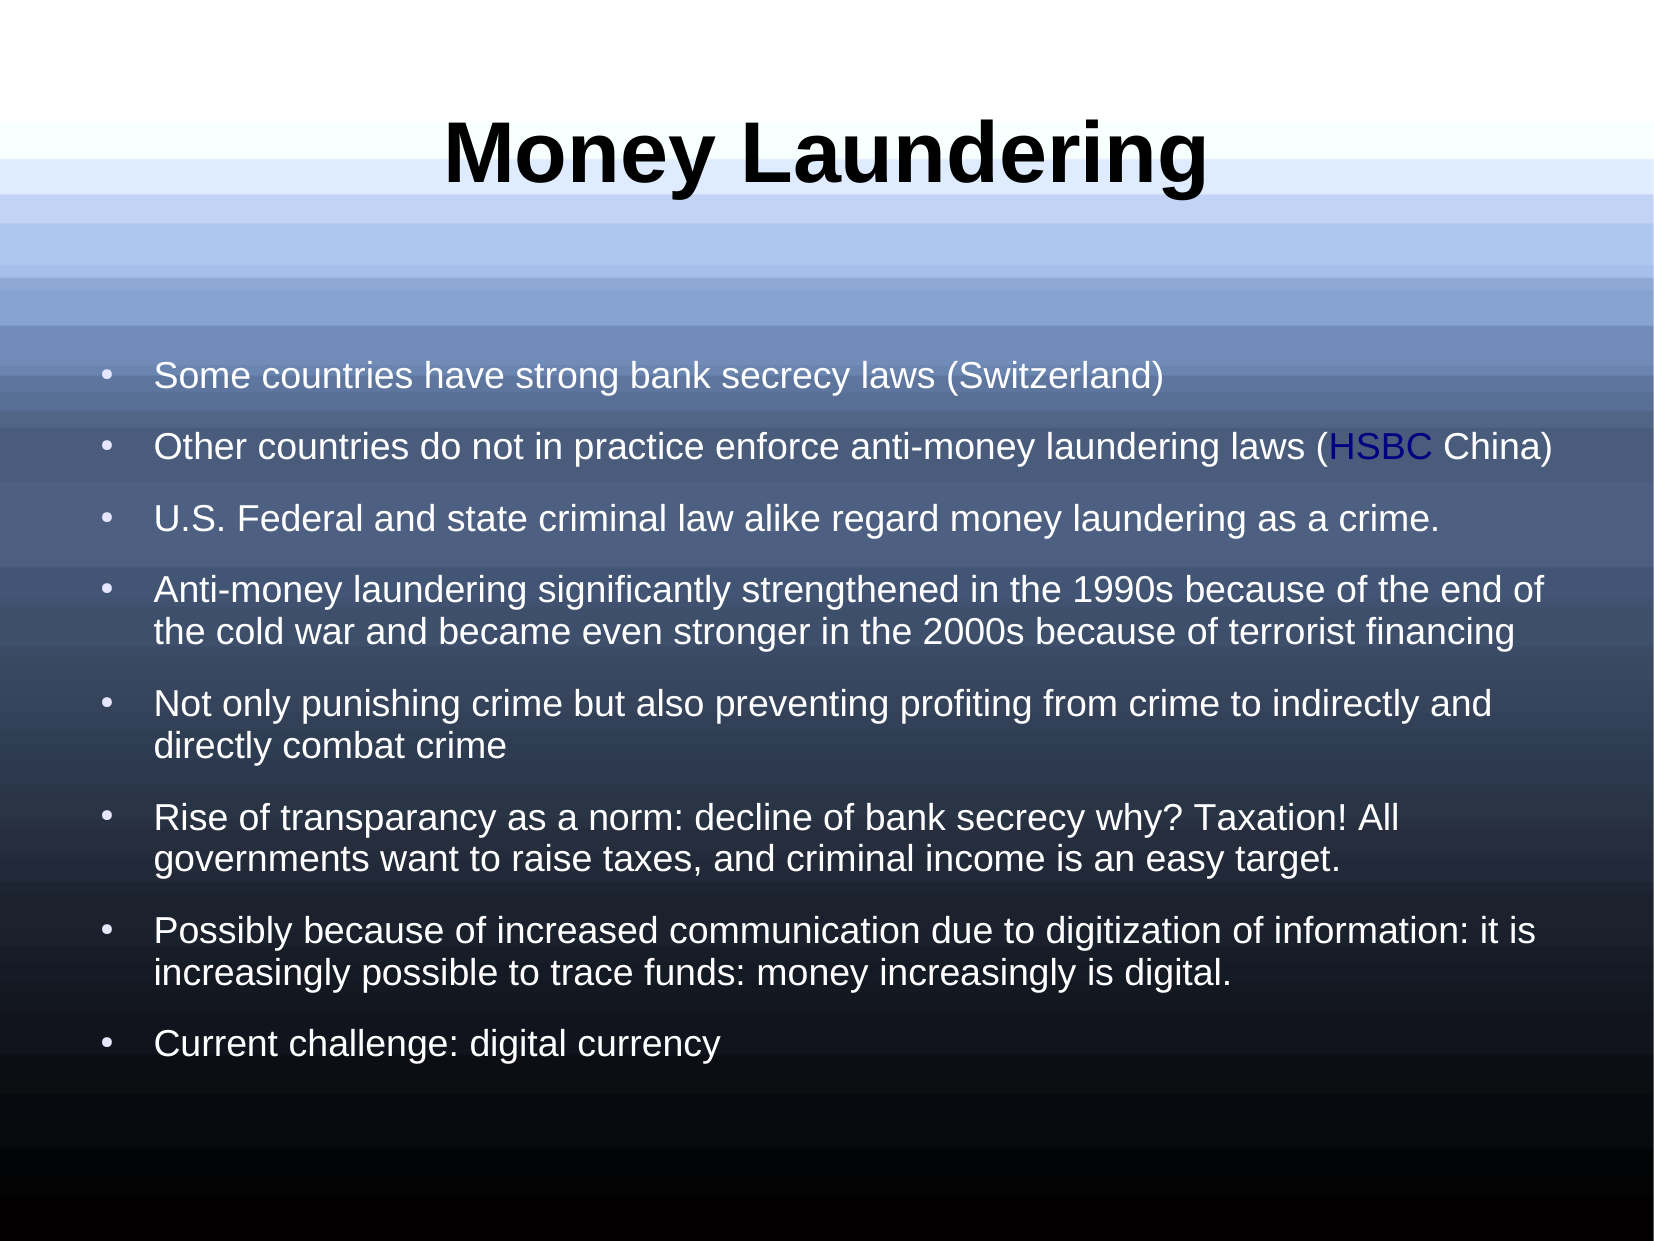

# Money Laundering
Some countries have strong bank secrecy laws (Switzerland)
Other countries do not in practice enforce anti-money laundering laws (HSBC China)
U.S. Federal and state criminal law alike regard money laundering as a crime.
Anti-money laundering significantly strengthened in the 1990s because of the end of the cold war and became even stronger in the 2000s because of terrorist financing
Not only punishing crime but also preventing profiting from crime to indirectly and directly combat crime
Rise of transparancy as a norm: decline of bank secrecy why? Taxation! All governments want to raise taxes, and criminal income is an easy target.
Possibly because of increased communication due to digitization of information: it is increasingly possible to trace funds: money increasingly is digital.
Current challenge: digital currency